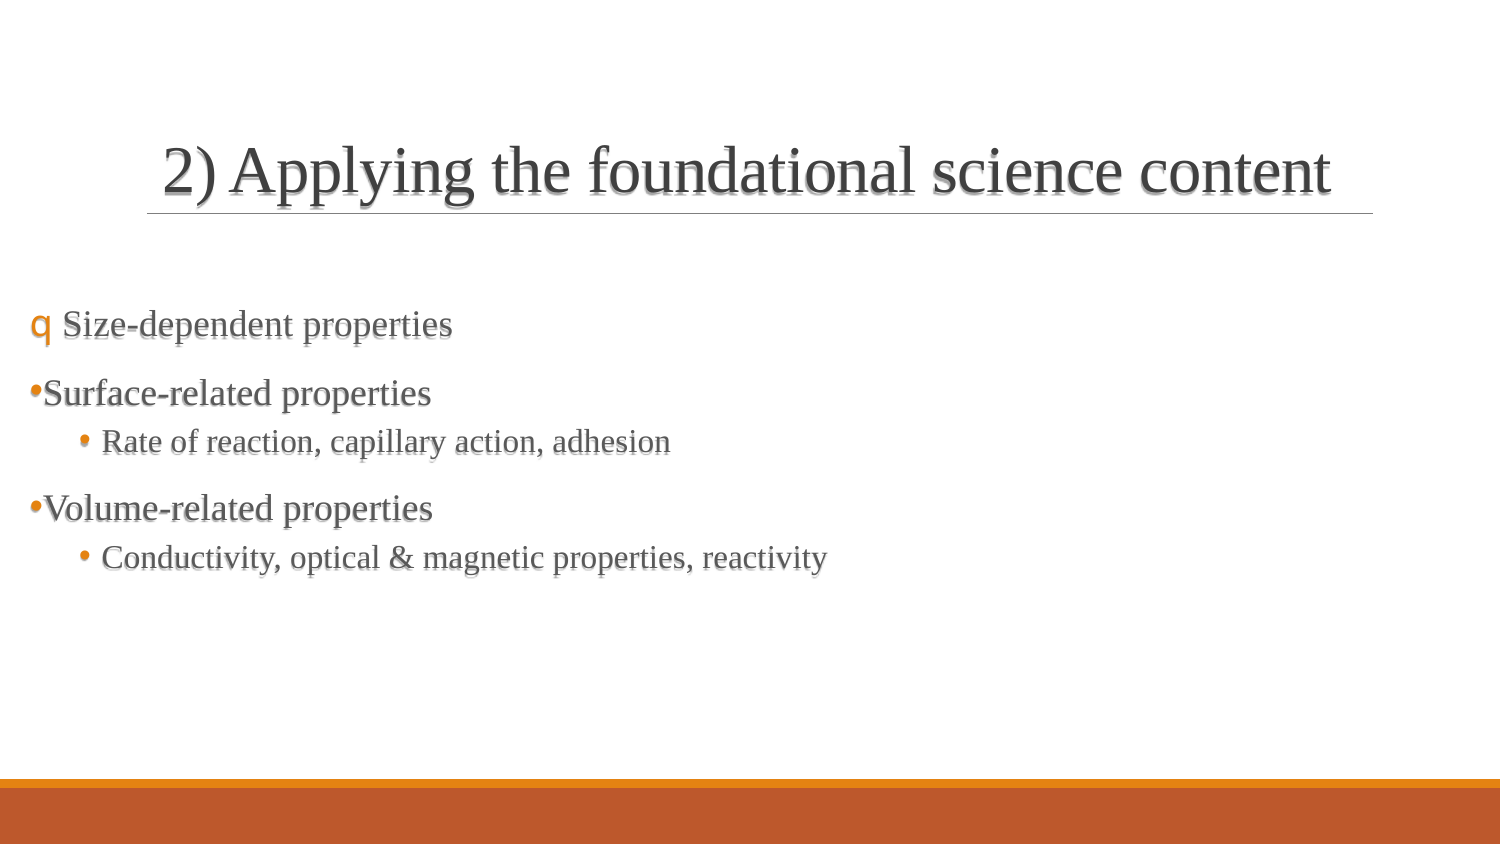

# 2) Applying the foundational science content
 Size-dependent properties
Surface-related properties
Rate of reaction, capillary action, adhesion
Volume-related properties
Conductivity, optical & magnetic properties, reactivity